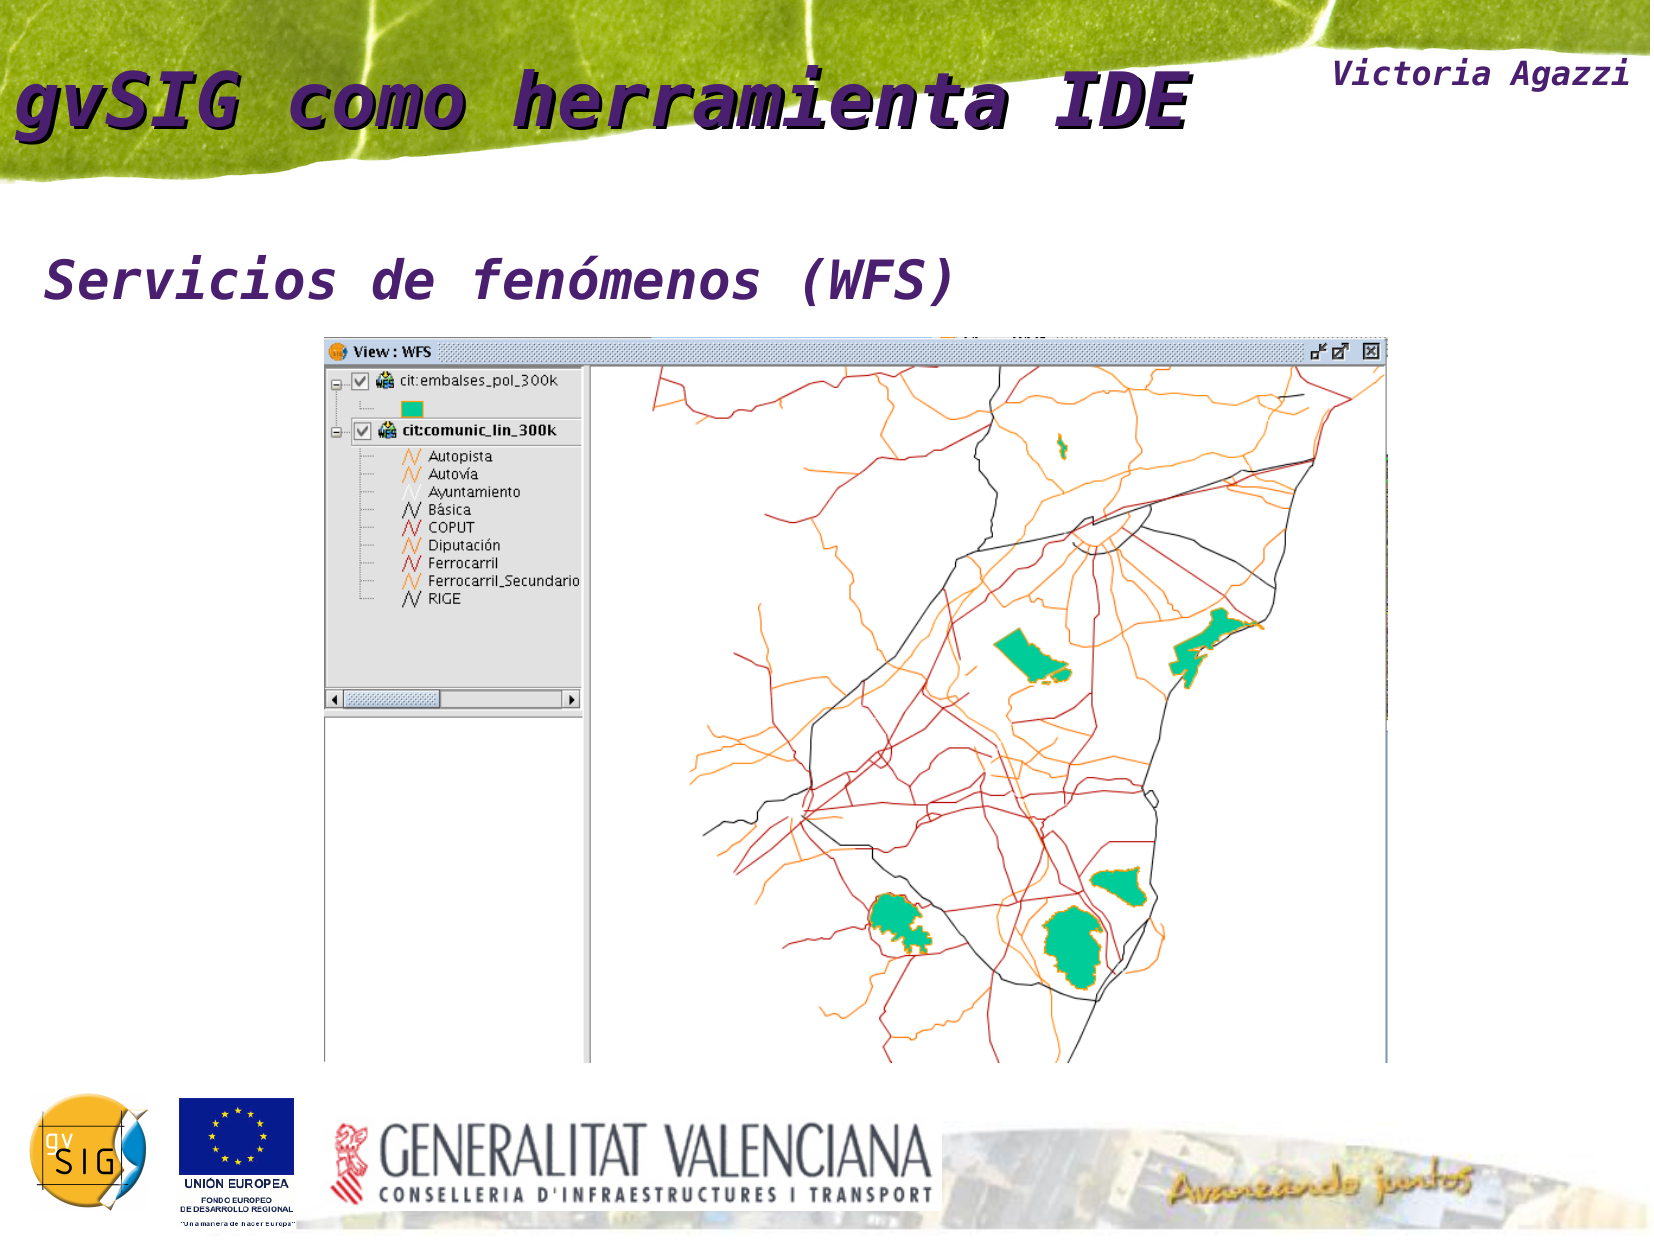

gvSIG como herramienta IDE
Victoria Agazzi
Servicios de fenómenos (WFS)